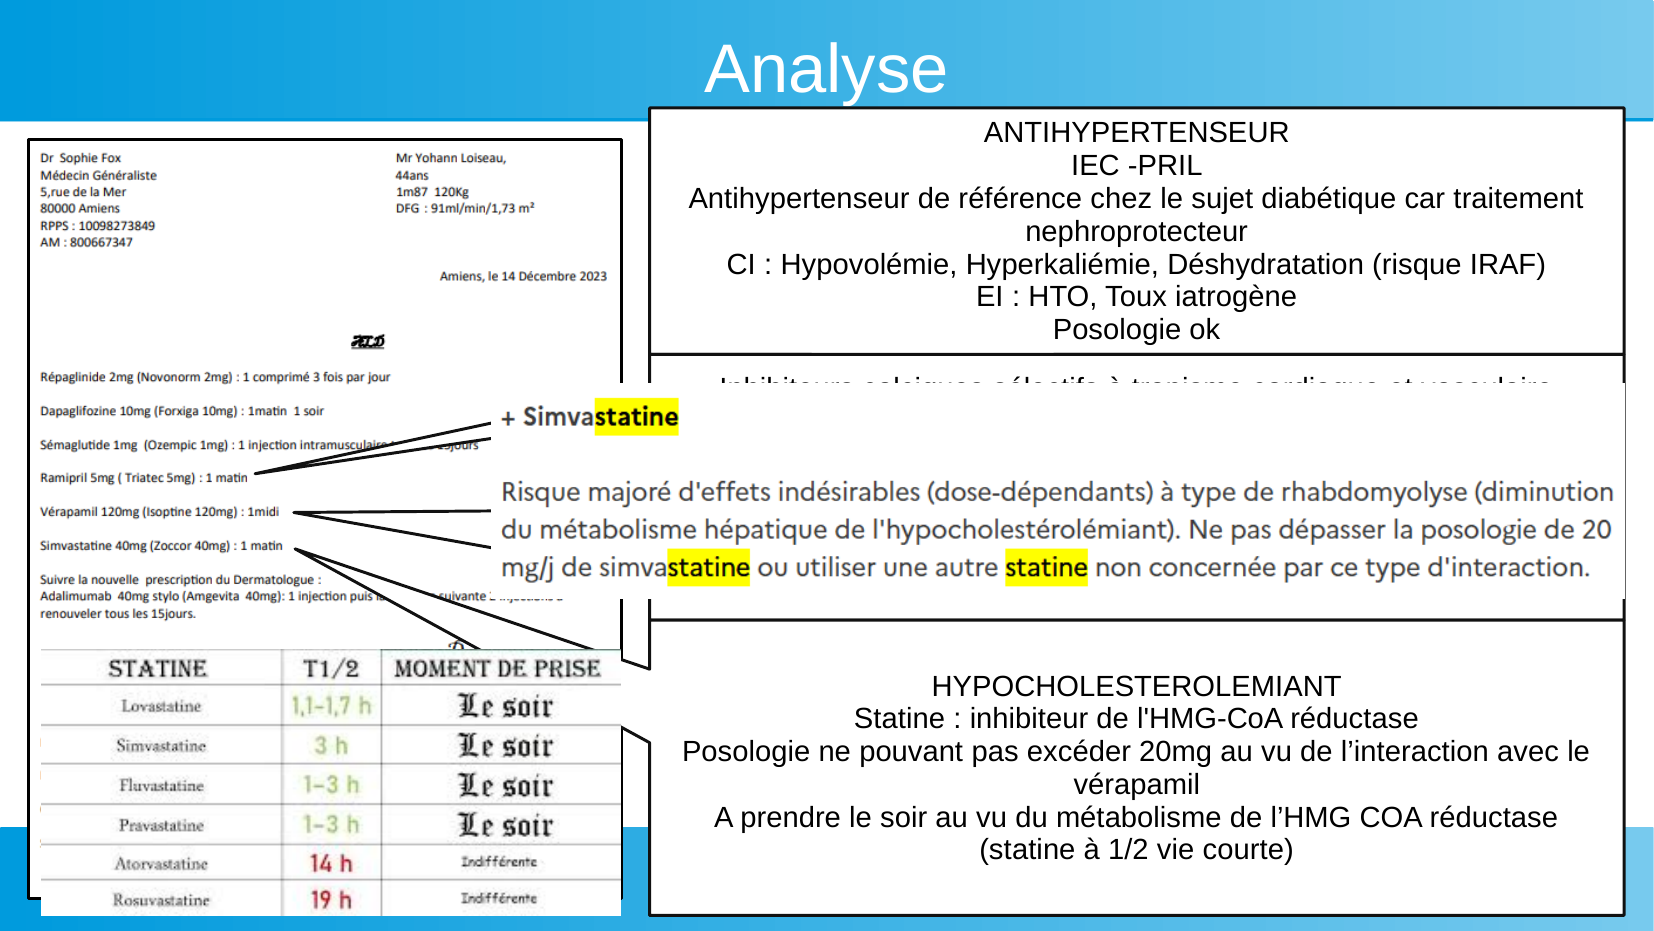

# Analyse
ANTIHYPERTENSEUR
IEC -PRIL
Antihypertenseur de référence chez le sujet diabétique car traitement nephroprotecteur
CI : Hypovolémie, Hyperkaliémie, Déshydratation (risque IRAF)
EI : HTO, Toux iatrogène
Posologie ok
Inhibiteurs calciques sélectifs à tropisme cardiaque et vasculaire
Propriétés bradycardisante et antiarythmiques
Difficile de conclure sur une indication précise
Posologie incohérente
1 matin 1 le soir (forme à LI)
EI : Constipation, bradycardie, bouffées vasomotrices, HTO
IM : simvastatine
HYPOCHOLESTEROLEMIANT
Statine : inhibiteur de l'HMG-CoA réductase
Posologie ne pouvant pas excéder 20mg au vu de l’interaction avec le vérapamil
A prendre le soir au vu du métabolisme de l’HMG COA réductase (statine à 1/2 vie courte)
30